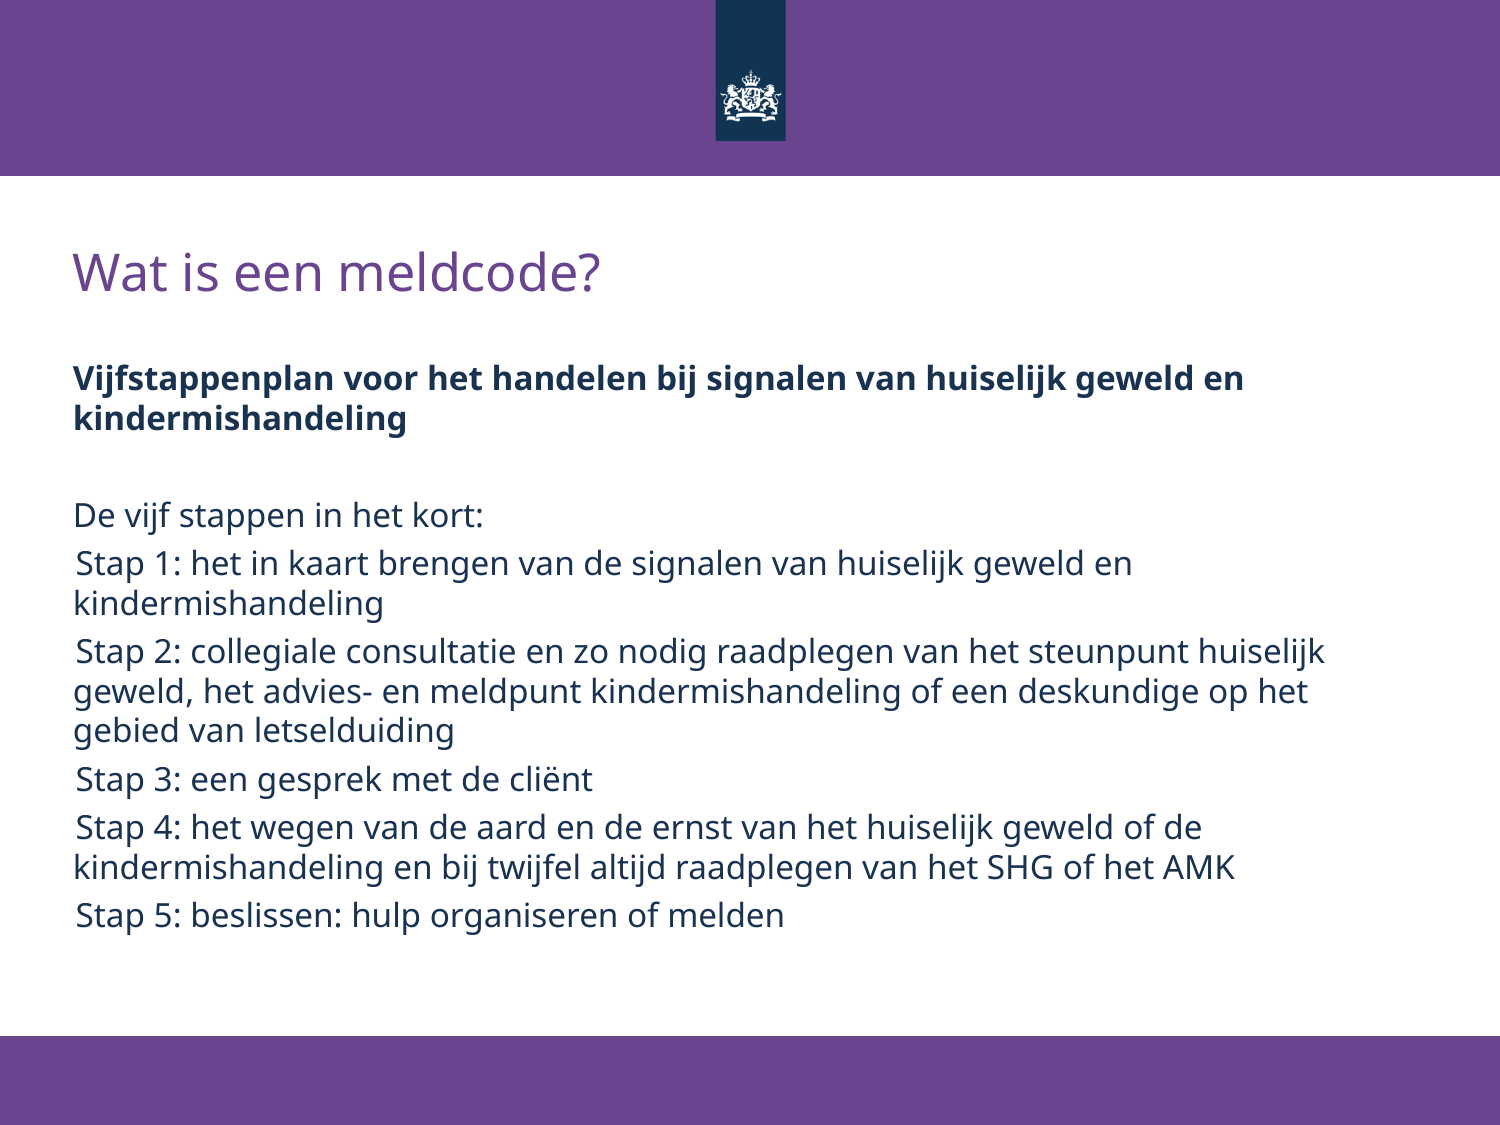

# Wat is een meldcode?
Vijfstappenplan voor het handelen bij signalen van huiselijk geweld en kindermishandeling
De vijf stappen in het kort:
Stap 1: het in kaart brengen van de signalen van huiselijk geweld en kindermishandeling
Stap 2: collegiale consultatie en zo nodig raadplegen van het steunpunt huiselijk geweld, het advies- en meldpunt kindermishandeling of een deskundige op het gebied van letselduiding
Stap 3: een gesprek met de cliënt
Stap 4: het wegen van de aard en de ernst van het huiselijk geweld of de kindermishandeling en bij twijfel altijd raadplegen van het SHG of het AMK
Stap 5: beslissen: hulp organiseren of melden